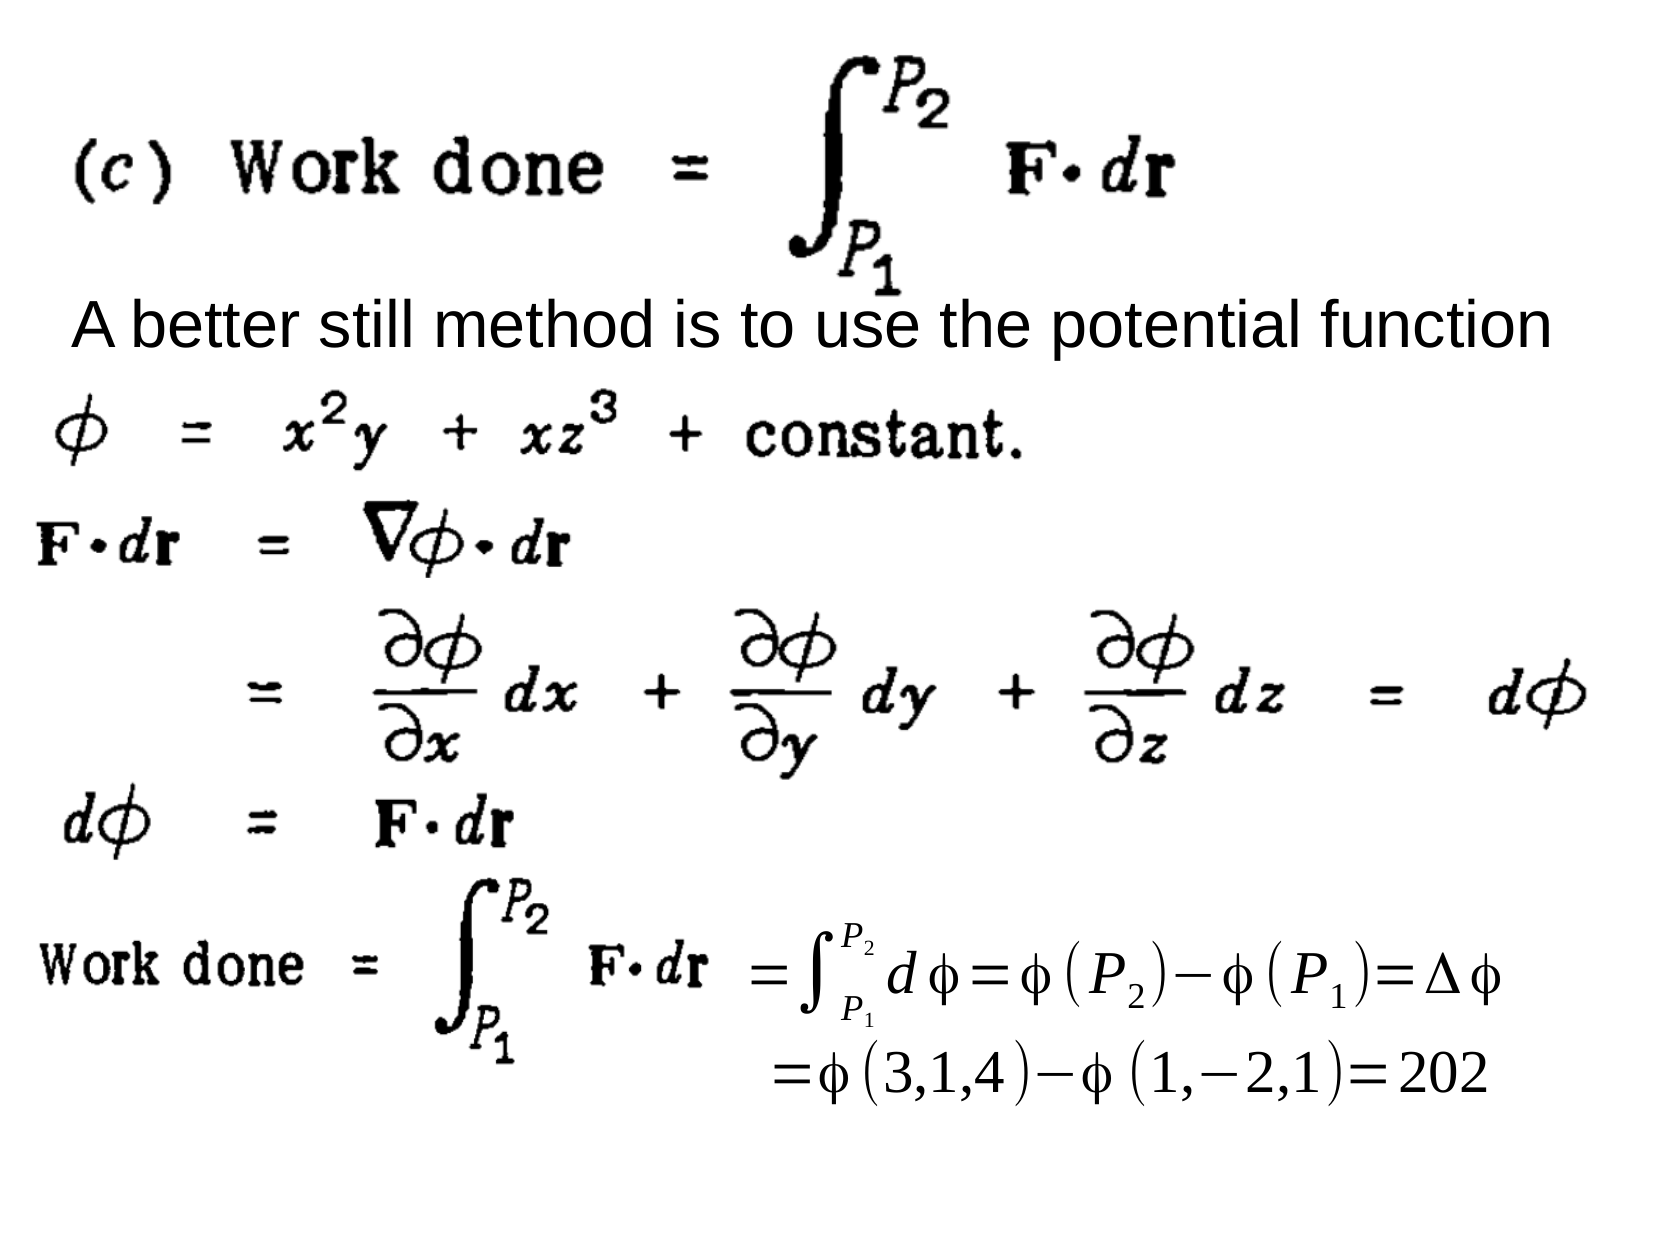

A better still method is to use the potential function